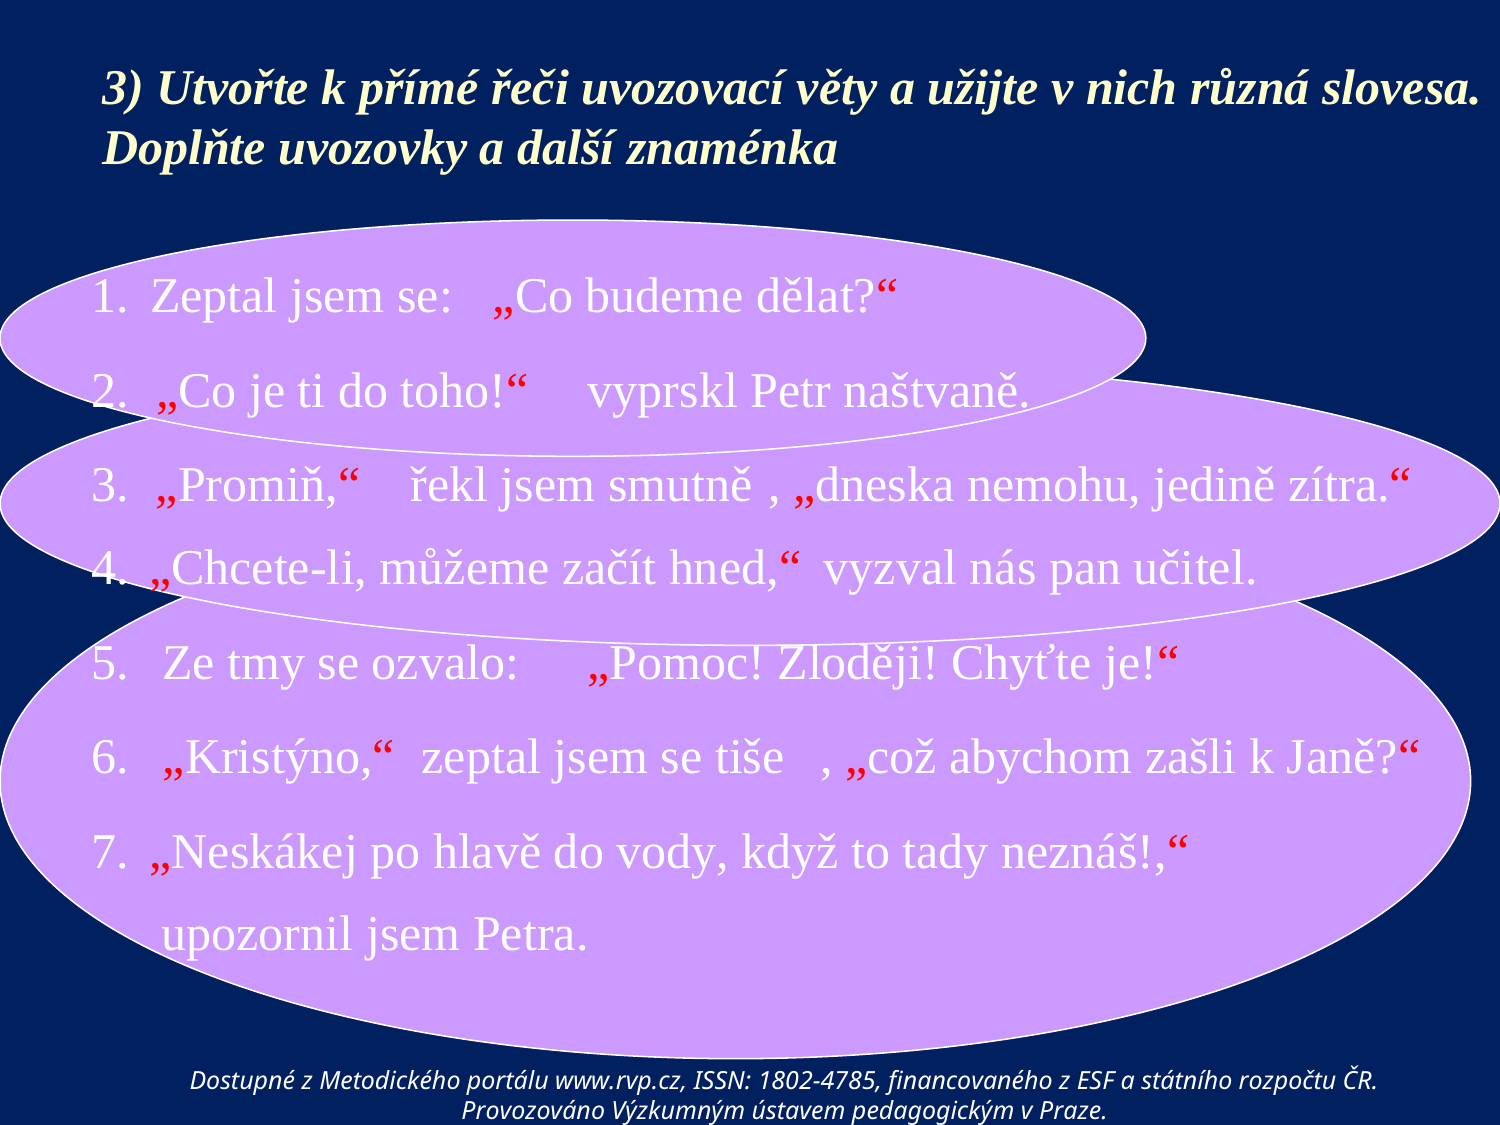

3) Utvořte k přímé řeči uvozovací věty a užijte v nich různá slovesa.
Doplňte uvozovky a další znaménka
1.
Zeptal jsem se:
„Co budeme dělat?“
2.
„Co je ti do toho!“
 vyprskl Petr naštvaně.
„Promiň,“	 , „dneska nemohu, jedině zítra.“
3.
 řekl jsem smutně
4.
„Chcete-li, můžeme začít hned,“
 vyzval nás pan učitel.
5.
Ze tmy se ozvalo:
„Pomoc! Zloději! Chyťte je!“
6.
„Kristýno,“ , „což abychom zašli k Janě?“
zeptal jsem se tiše
7.
„Neskákej po hlavě do vody, když to tady neznáš!,“
upozornil jsem Petra.
Dostupné z Metodického portálu www.rvp.cz, ISSN: 1802-4785, financovaného z ESF a státního rozpočtu ČR. Provozováno Výzkumným ústavem pedagogickým v Praze.